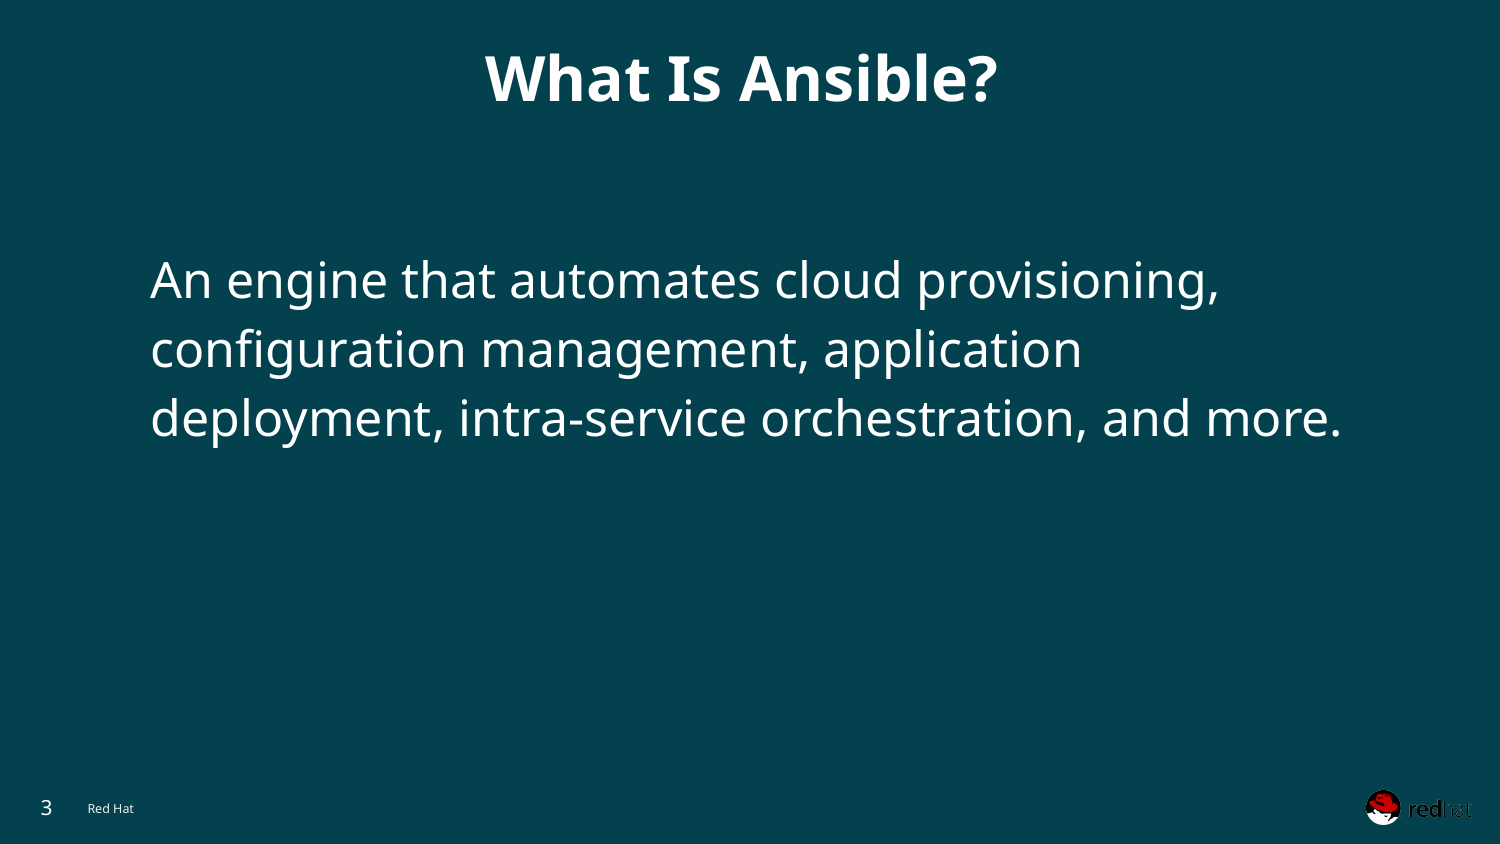

# What Is Ansible?
An engine that automates cloud provisioning, configuration management, application deployment, intra-service orchestration, and more.